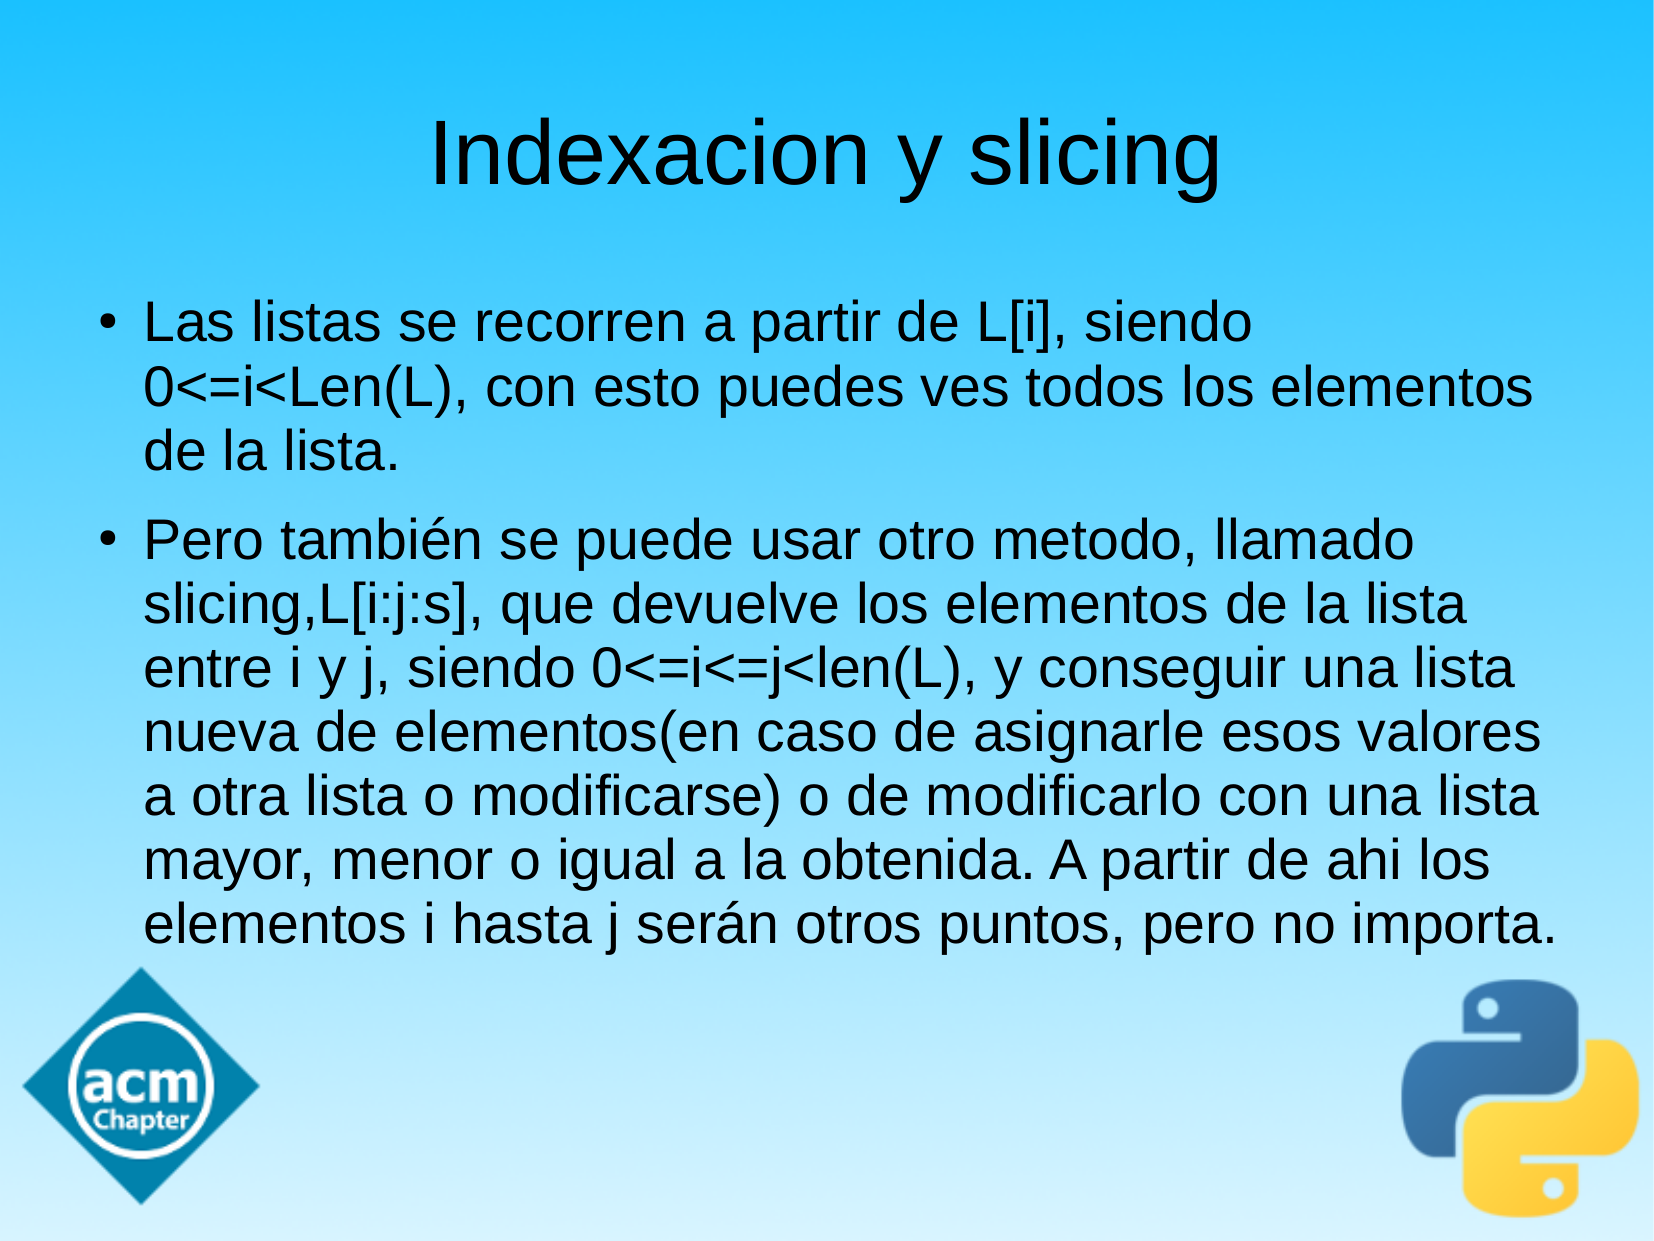

# Indexacion y slicing
Las listas se recorren a partir de L[i], siendo 0<=i<Len(L), con esto puedes ves todos los elementos de la lista.
Pero también se puede usar otro metodo, llamado slicing,L[i:j:s], que devuelve los elementos de la lista entre i y j, siendo 0<=i<=j<len(L), y conseguir una lista nueva de elementos(en caso de asignarle esos valores a otra lista o modificarse) o de modificarlo con una lista mayor, menor o igual a la obtenida. A partir de ahi los elementos i hasta j serán otros puntos, pero no importa.